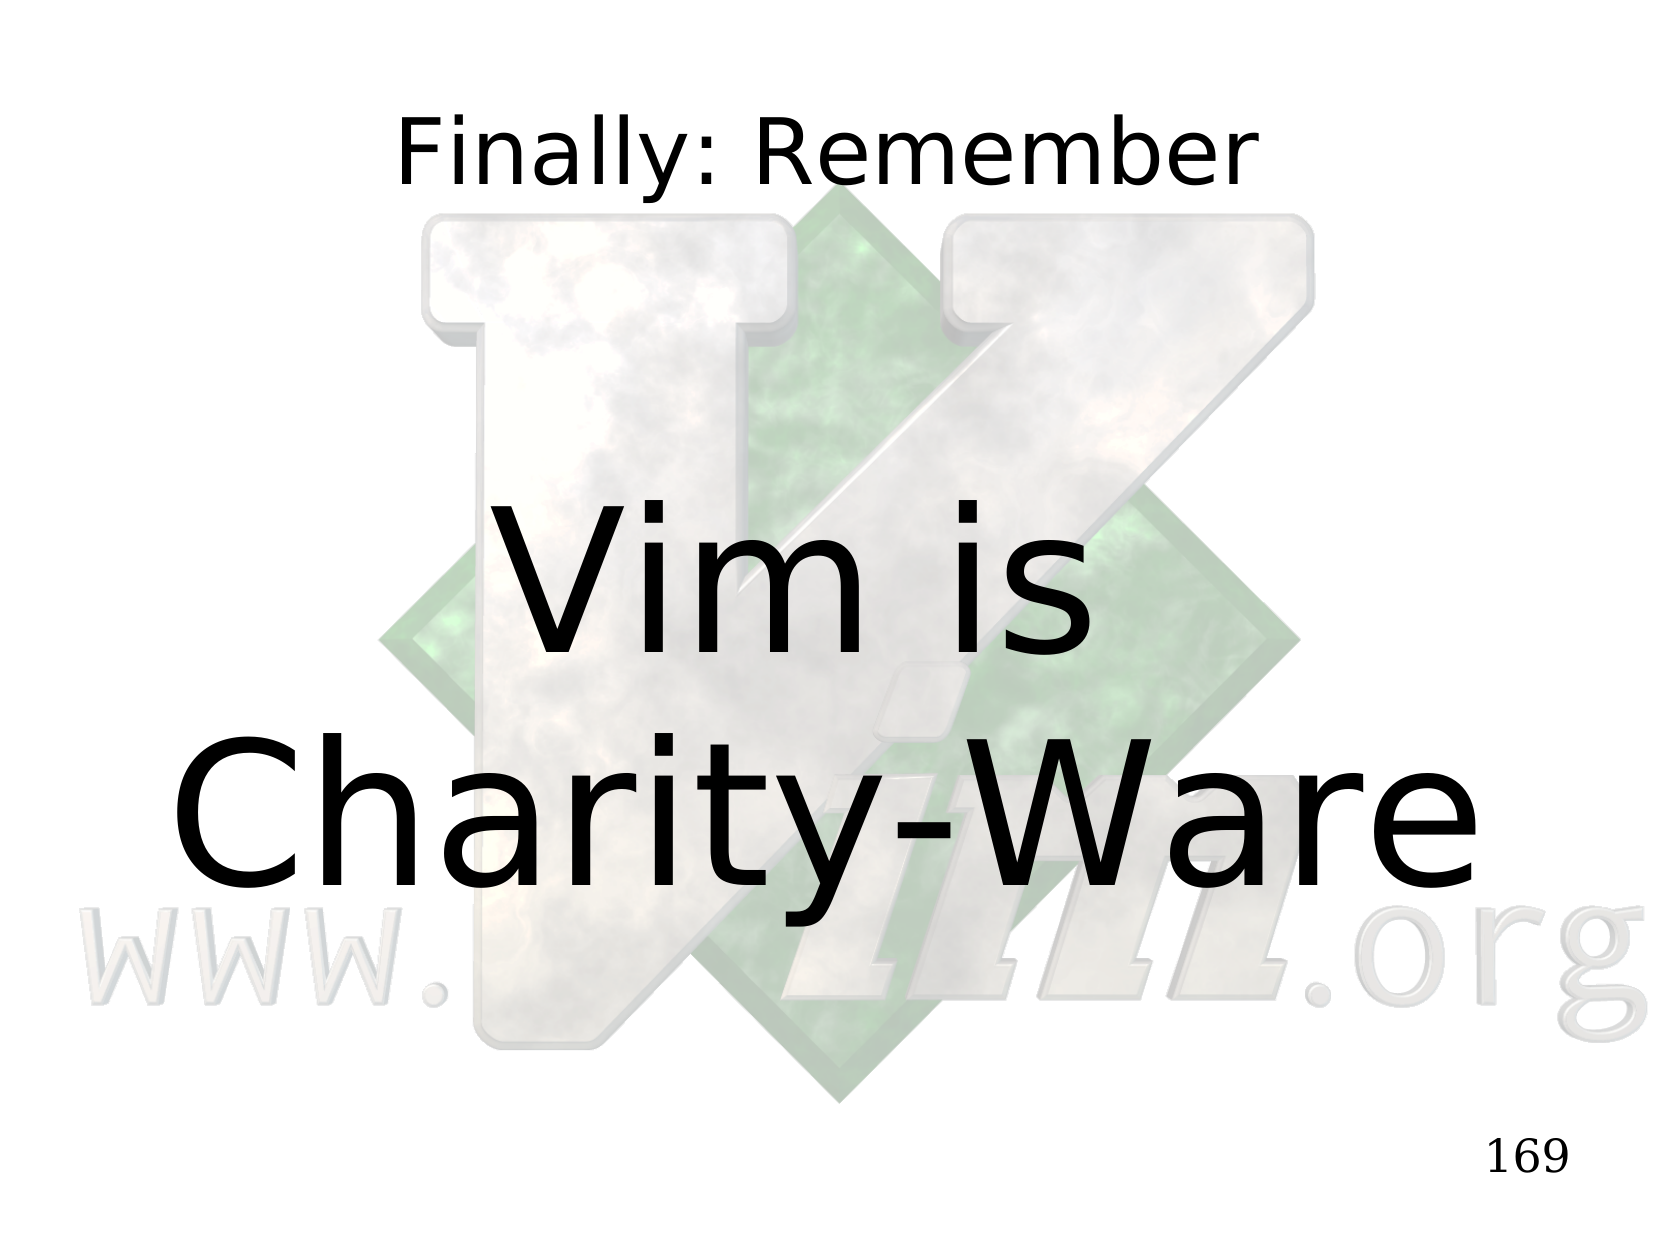

# Finally: Remember
Vim is
Charity-Ware
169